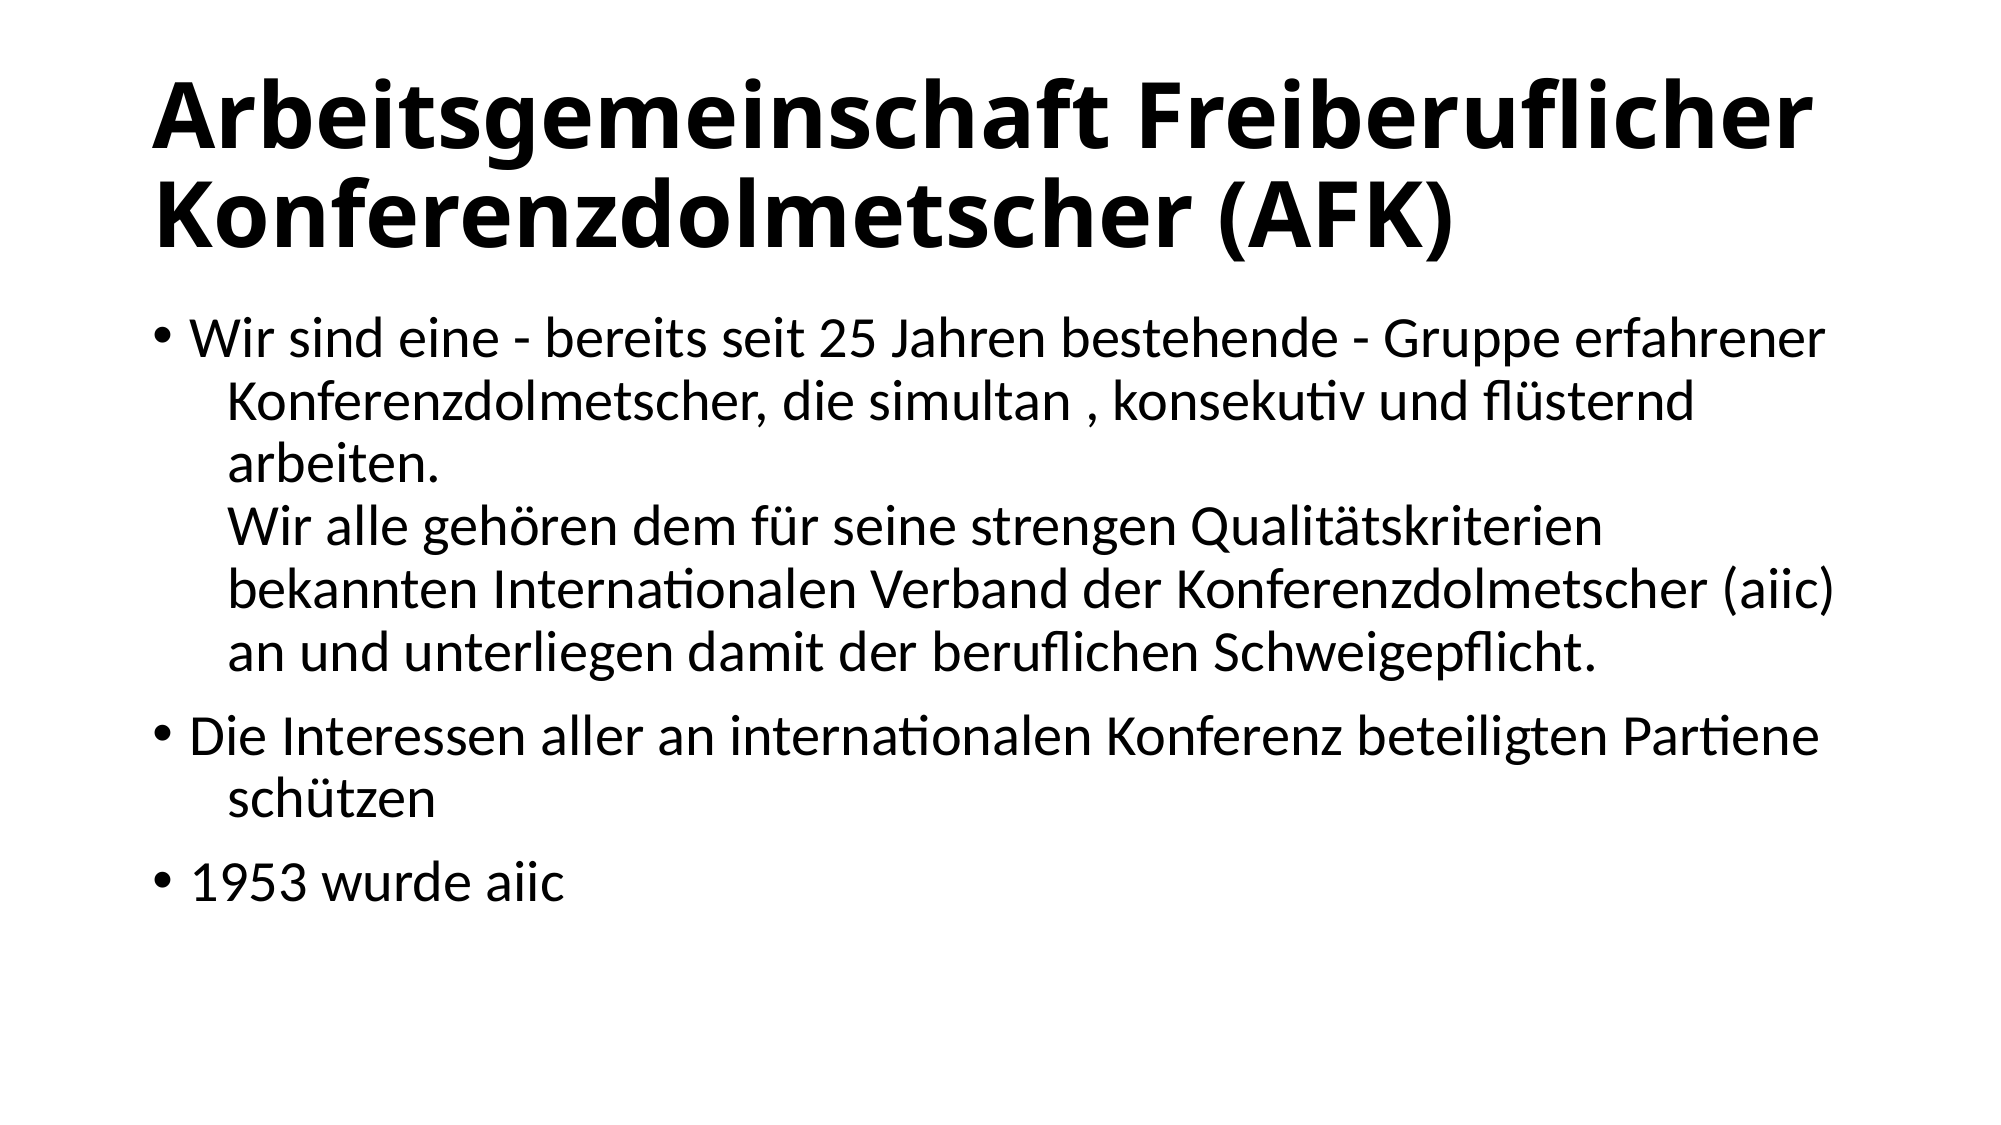

# Arbeitsgemeinschaft Freiberuflicher Konferenzdolmetscher (AFK)
Wir sind eine - bereits seit 25 Jahren bestehende - Gruppe erfahrener Konferenzdolmetscher, die simultan , konsekutiv und flüsternd arbeiten. 
Wir alle gehören dem für seine strengen Qualitätskriterien bekannten Internationalen Verband der Konferenzdolmetscher (aiic) an und unterliegen damit der beruflichen Schweigepflicht.
Die Interessen aller an internationalen Konferenz beteiligten Partiene schützen
1953 wurde aiic